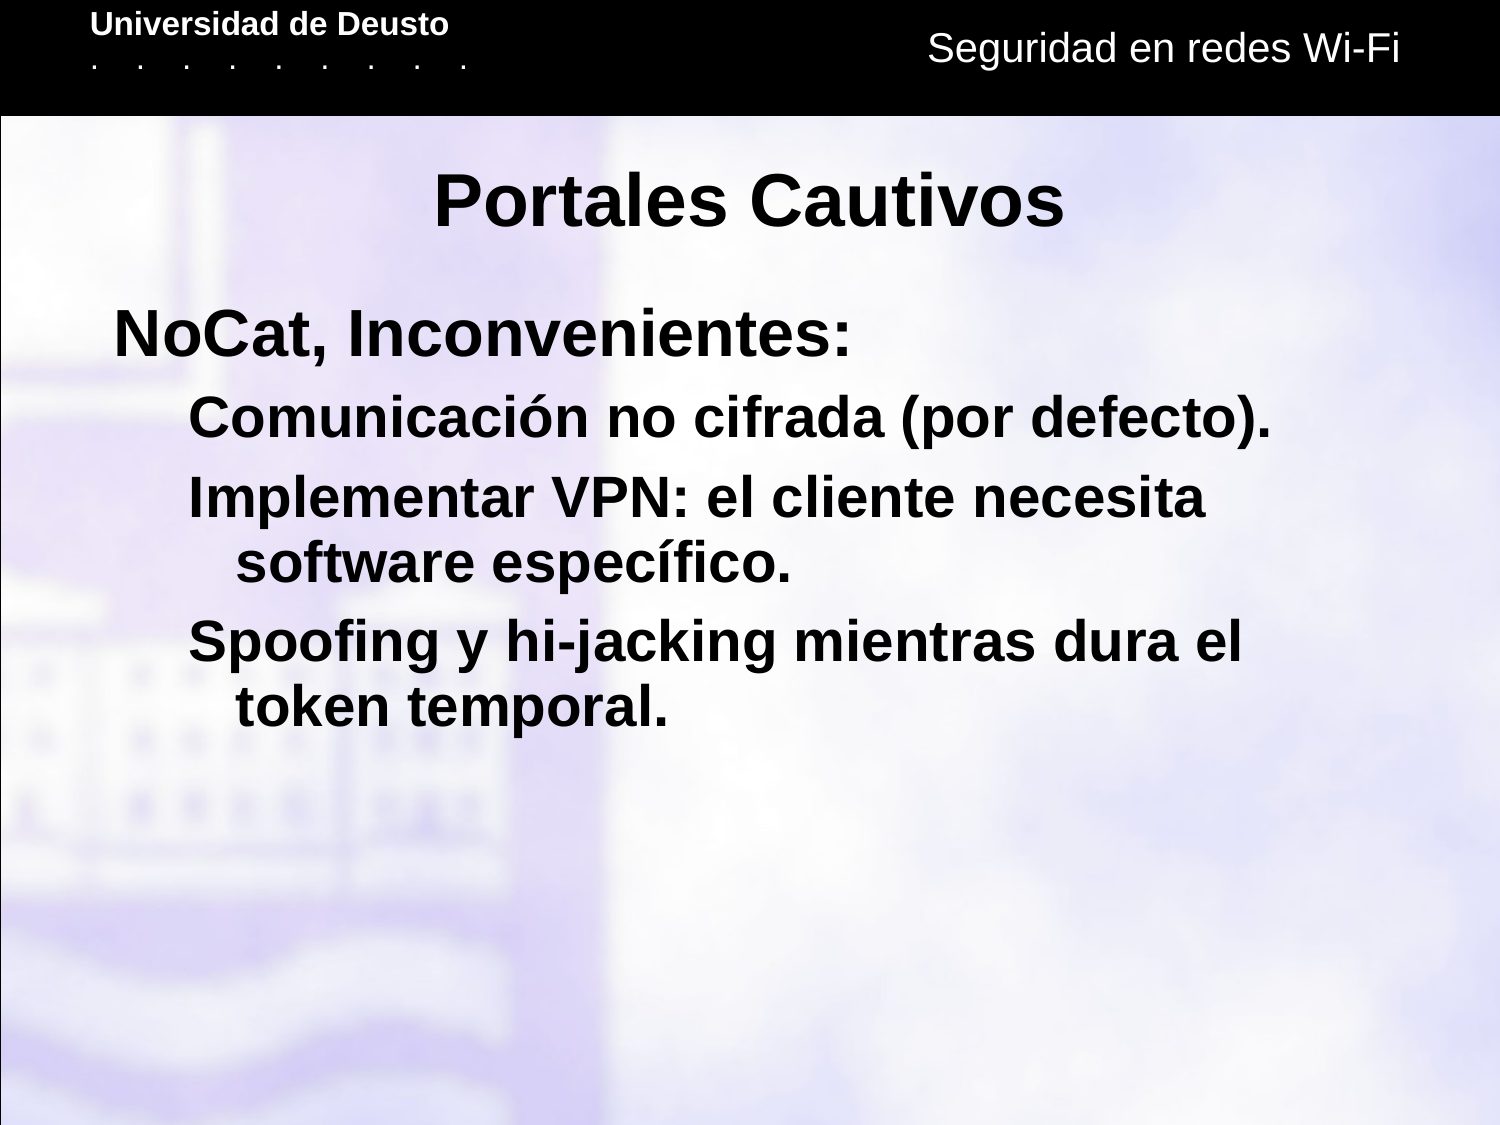

# Portales Cautivos
NoCat, Inconvenientes:
Comunicación no cifrada (por defecto).
Implementar VPN: el cliente necesita software específico.
Spoofing y hi-jacking mientras dura el token temporal.